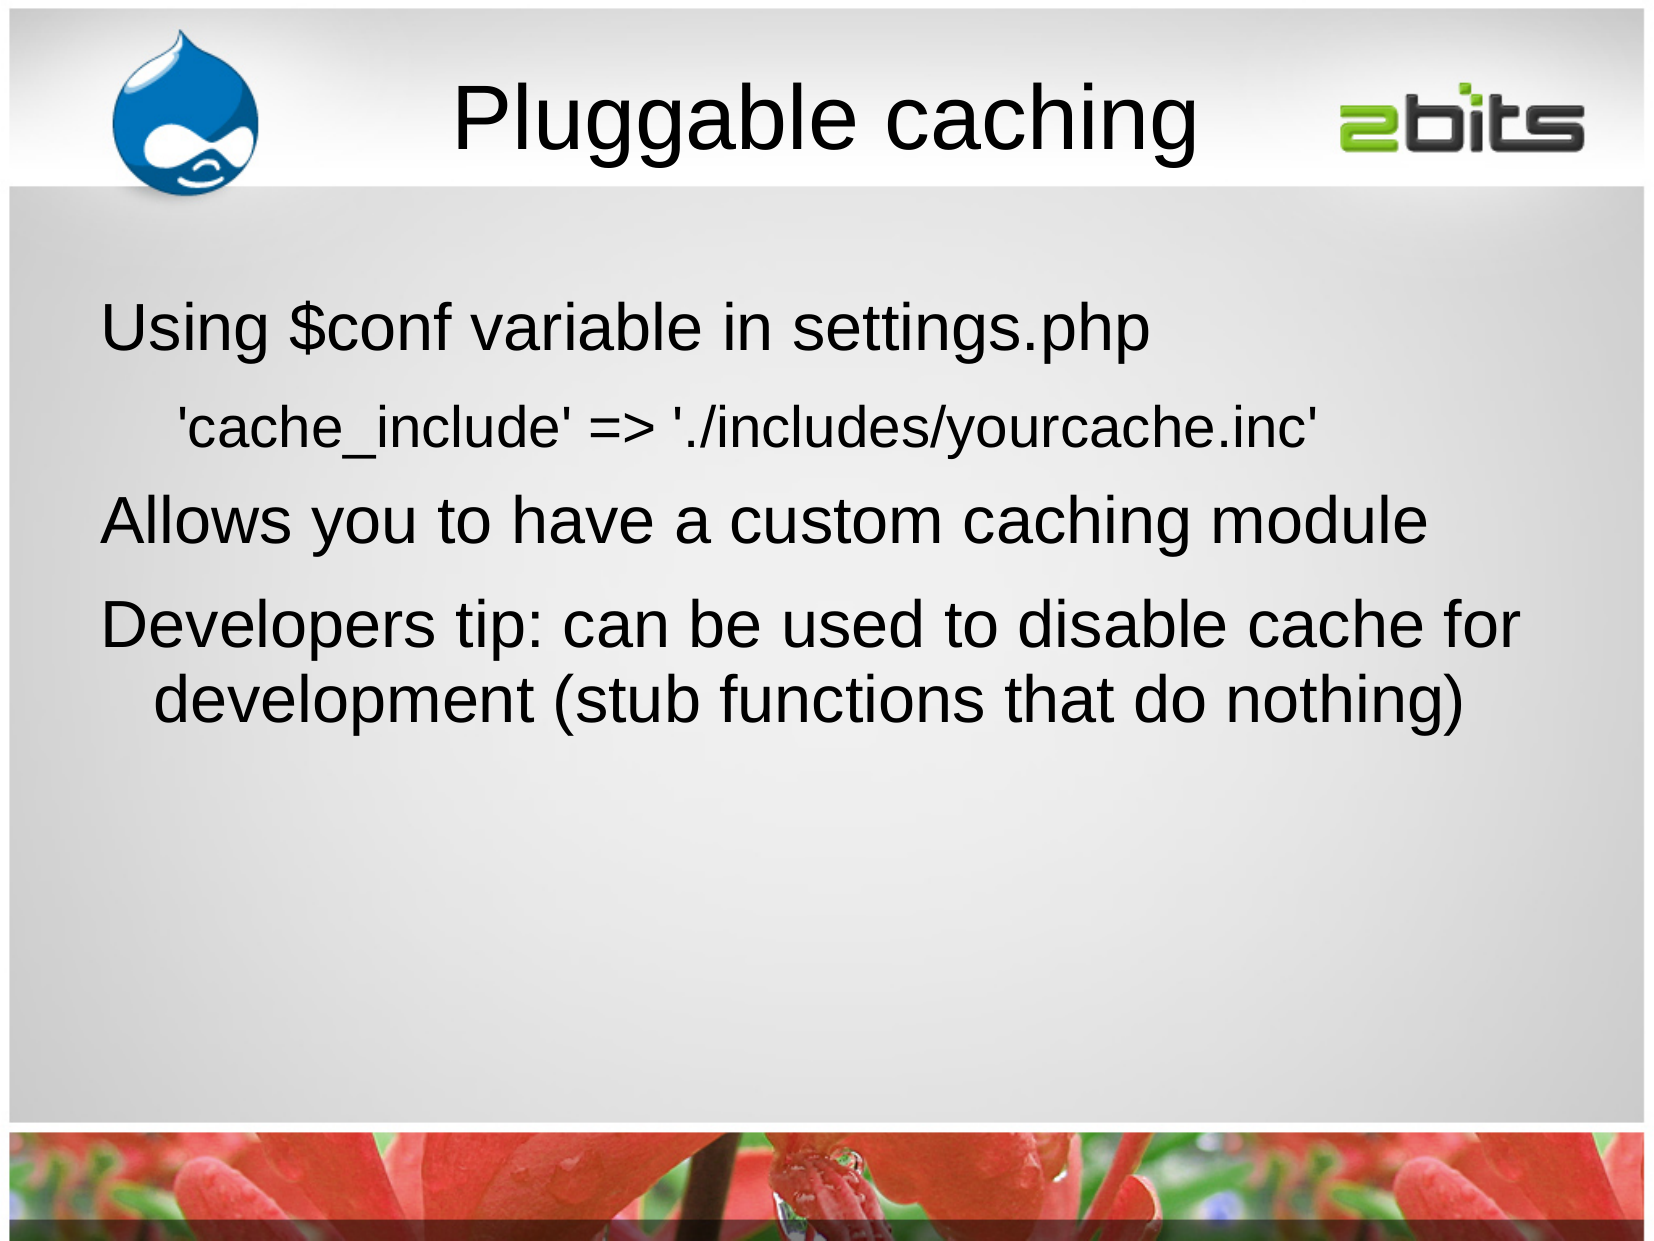

# Pluggable caching
Using $conf variable in settings.php
'cache_include' => './includes/yourcache.inc'
Allows you to have a custom caching module
Developers tip: can be used to disable cache for development (stub functions that do nothing)